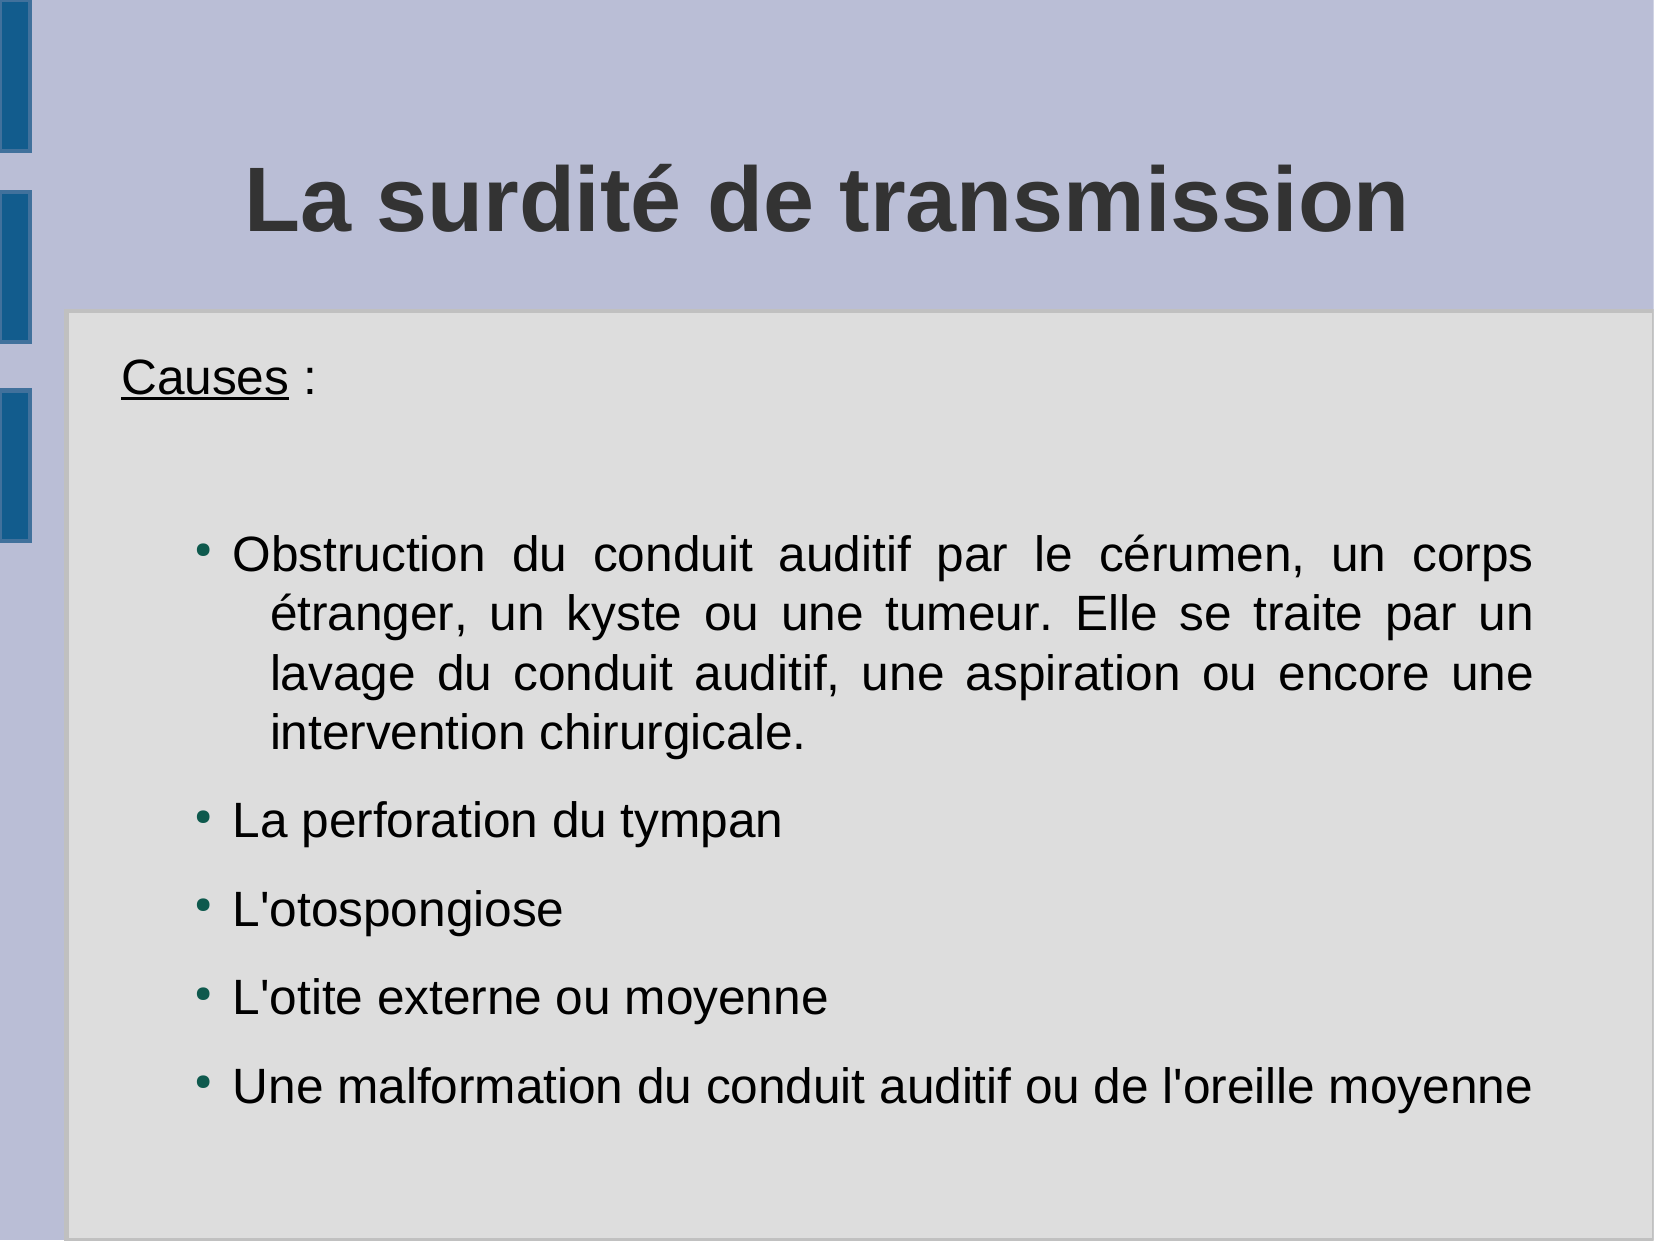

# La surdité de transmission
Causes :
Obstruction du conduit auditif par le cérumen, un corps étranger, un kyste ou une tumeur. Elle se traite par un lavage du conduit auditif, une aspiration ou encore une intervention chirurgicale.
La perforation du tympan
L'otospongiose
L'otite externe ou moyenne
Une malformation du conduit auditif ou de l'oreille moyenne